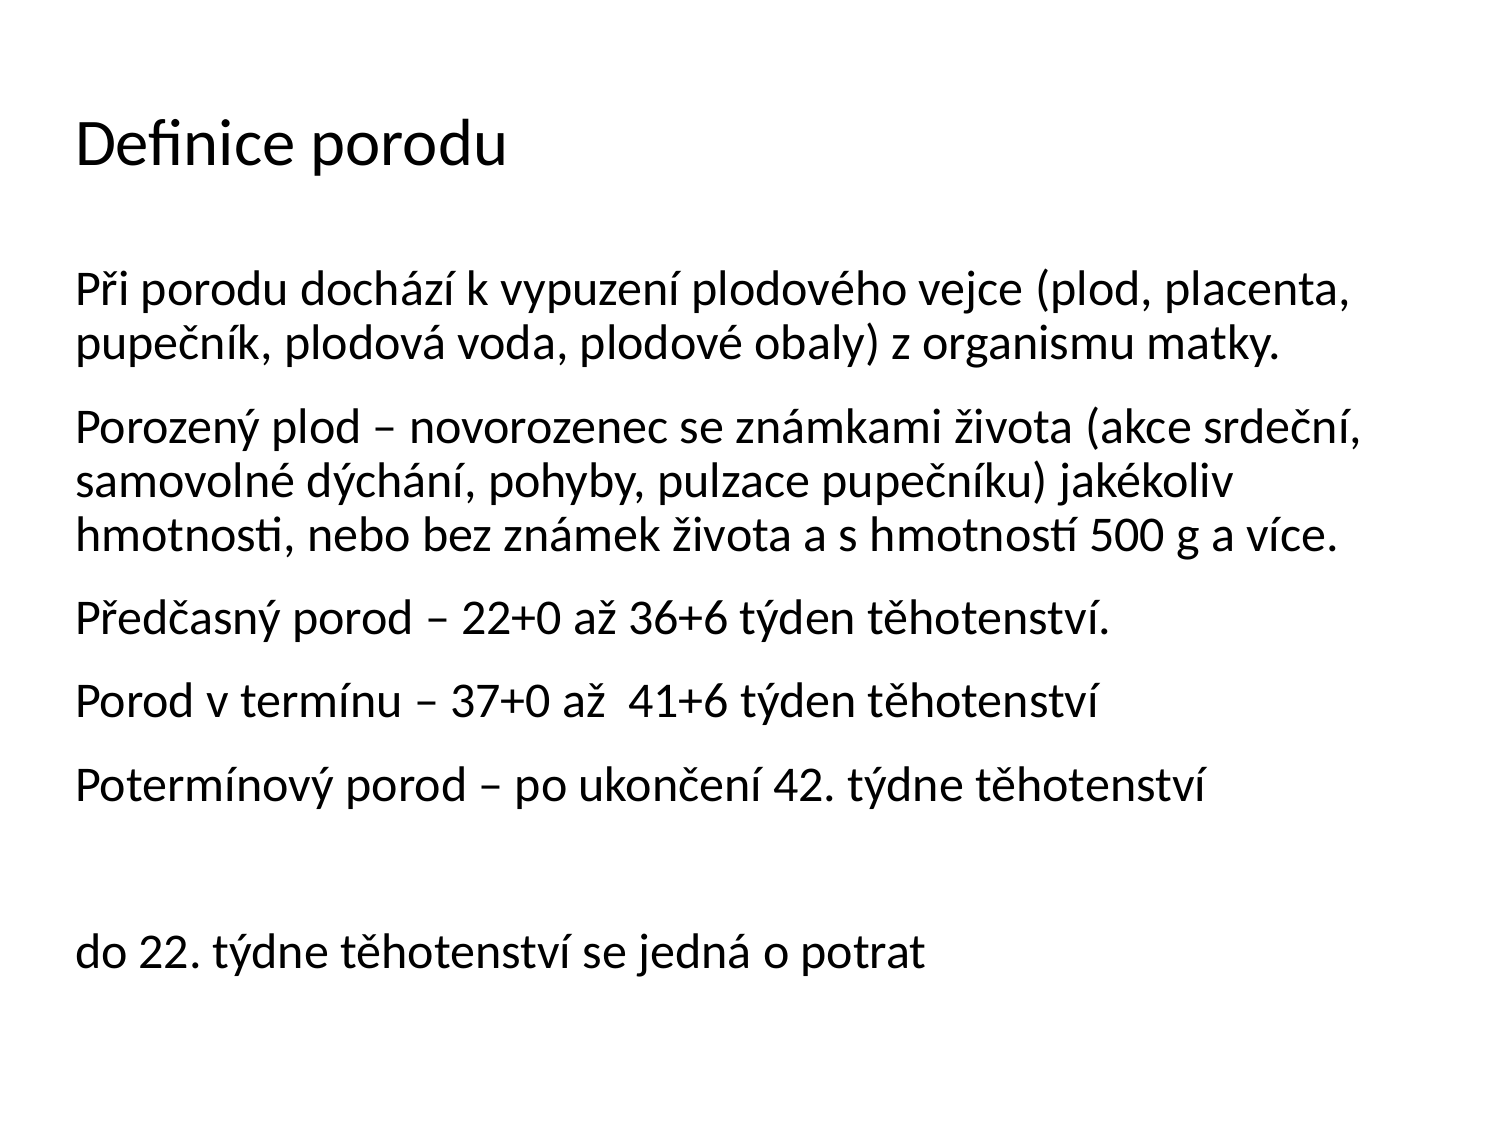

# Definice porodu
Při porodu dochází k vypuzení plodového vejce (plod, placenta, pupečník, plodová voda, plodové obaly) z organismu matky.
Porozený plod – novorozenec se známkami života (akce srdeční, samovolné dýchání, pohyby, pulzace pupečníku) jakékoliv hmotnosti, nebo bez známek života a s hmotností 500 g a více.
Předčasný porod – 22+0 až 36+6 týden těhotenství.
Porod v termínu – 37+0 až 41+6 týden těhotenství
Potermínový porod – po ukončení 42. týdne těhotenství
do 22. týdne těhotenství se jedná o potrat